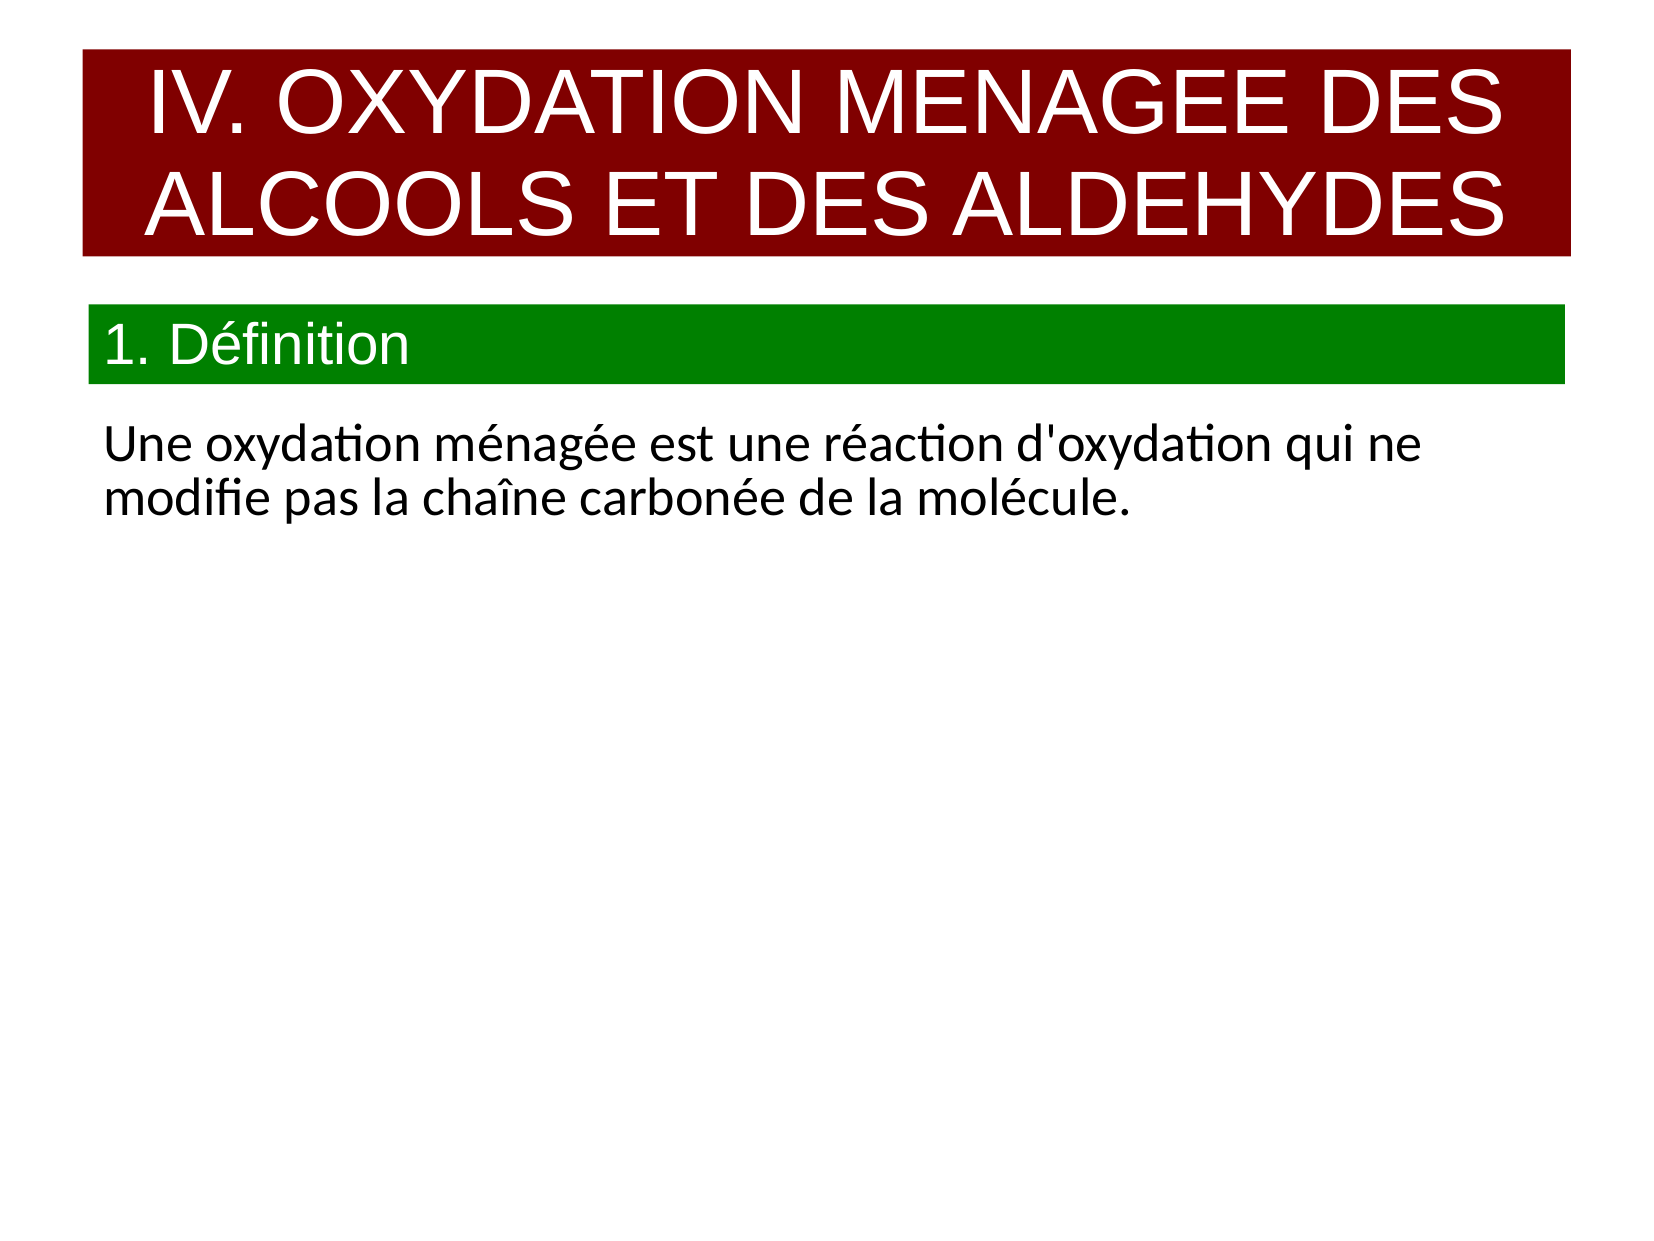

# IV. OXYDATION MENAGEE DES ALCOOLS ET DES ALDEHYDES
1. Définition
Une oxydation ménagée est une réaction d'oxydation qui ne modifie pas la chaîne carbonée de la molécule.